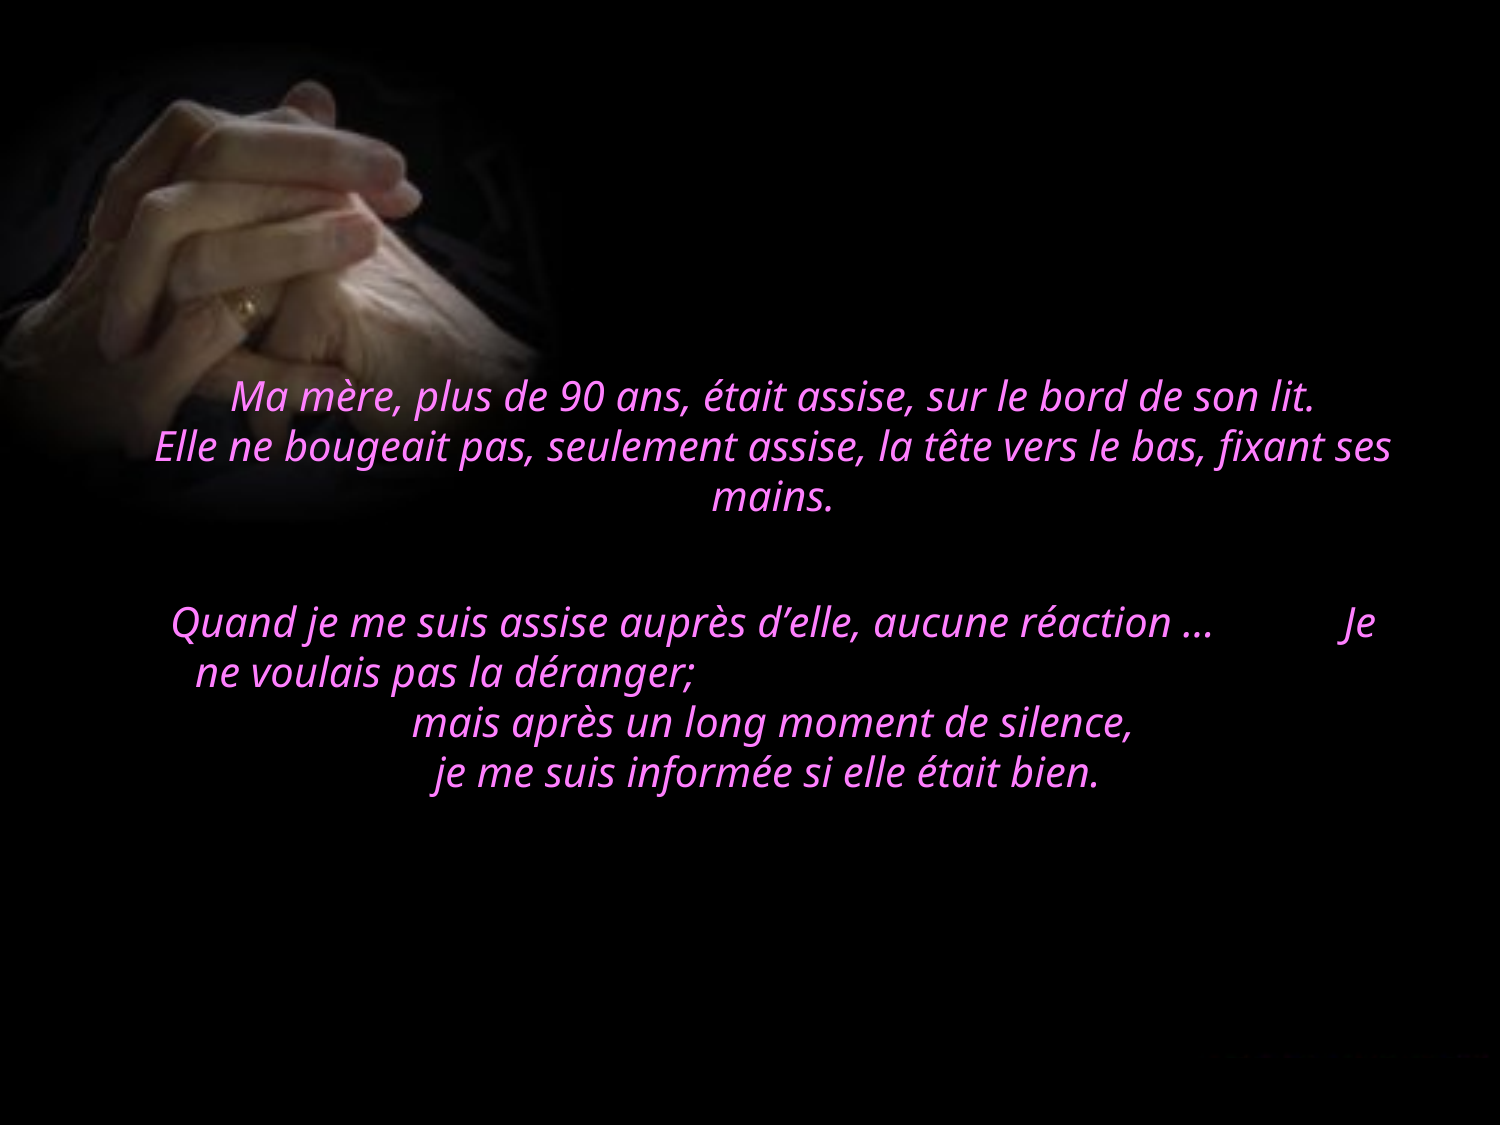

Ma mère, plus de 90 ans, était assise, sur le bord de son lit.
Elle ne bougeait pas, seulement assise, la tête vers le bas, fixant ses mains.
Quand je me suis assise auprès d’elle, aucune réaction … Je ne voulais pas la déranger; mais après un long moment de silence,
je me suis informée si elle était bien.